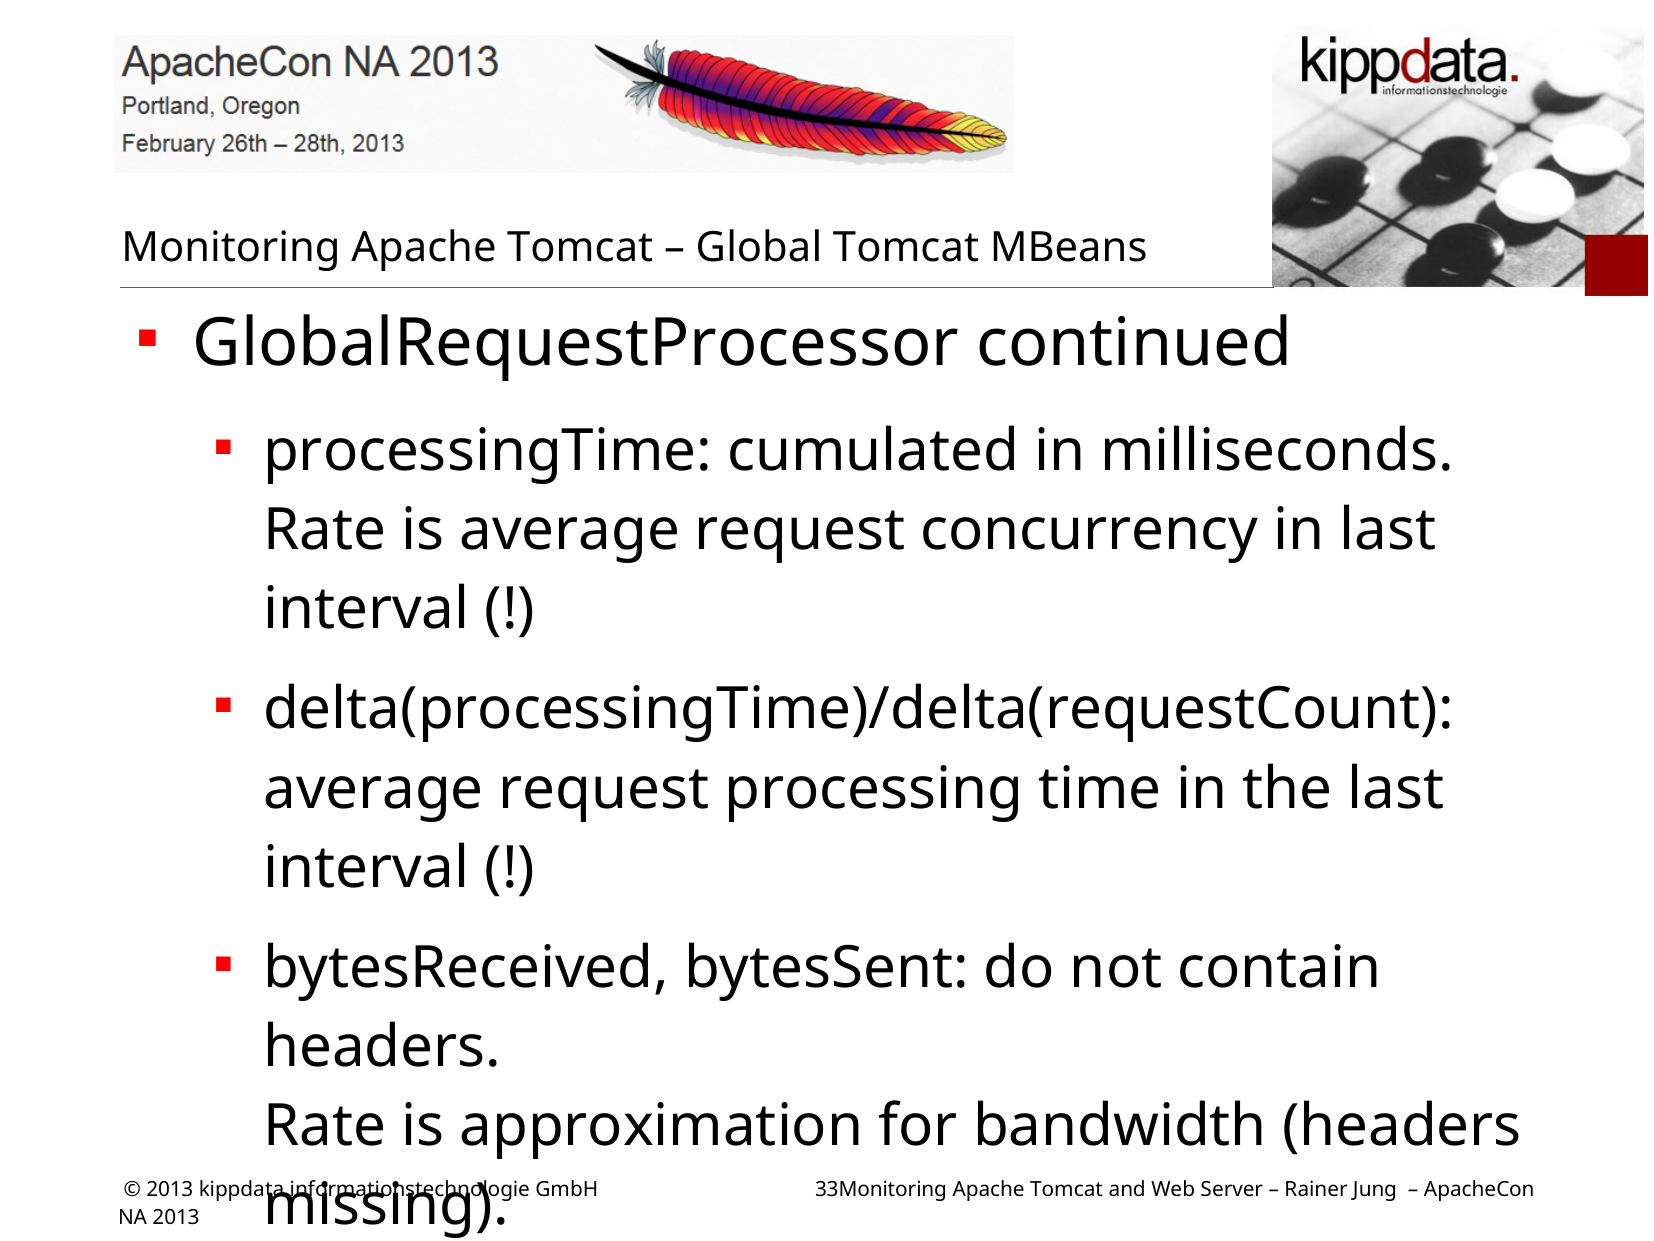

# Monitoring Apache Tomcat – Global Tomcat MBeans
GlobalRequestProcessor continued
processingTime: cumulated in milliseconds.
Rate is average request concurrency in last interval (!)
delta(processingTime)/delta(requestCount): average request processing time in the last interval (!)
bytesReceived, bytesSent: do not contain headers.
Rate is approximation for bandwidth (headers missing).
delta(bytes)/delta/requestCount) is average body size in the last interval